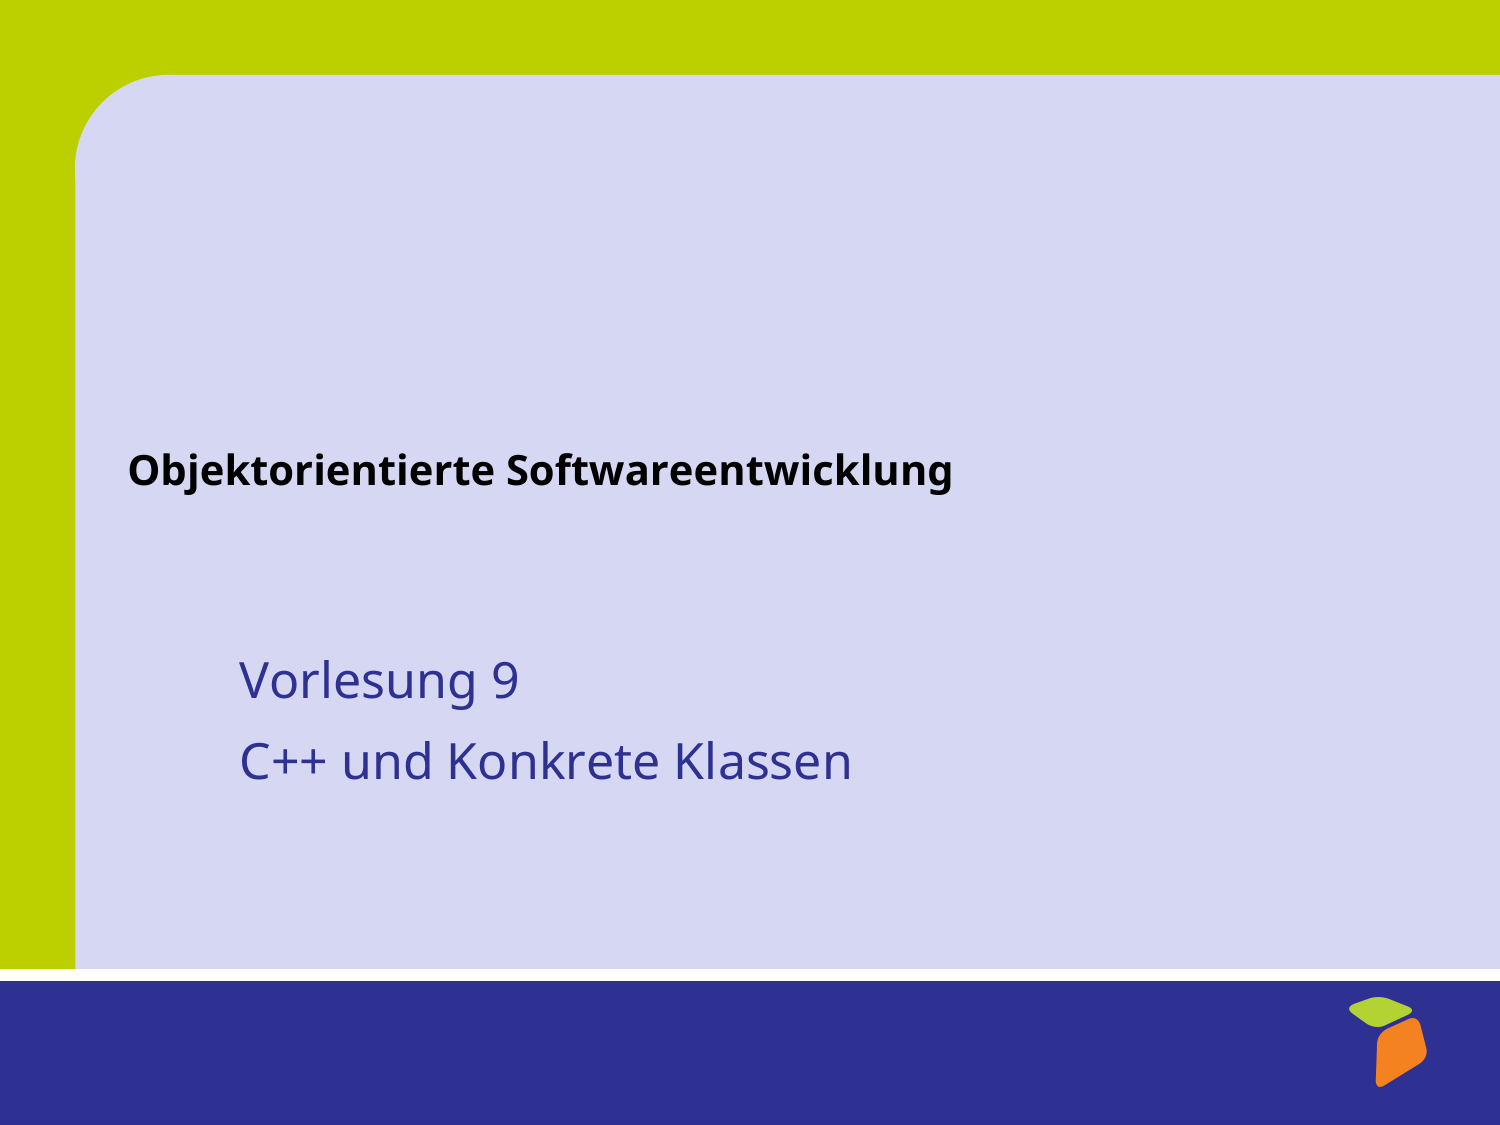

# Objektorientierte Softwareentwicklung
Vorlesung 9
C++ und Konkrete Klassen